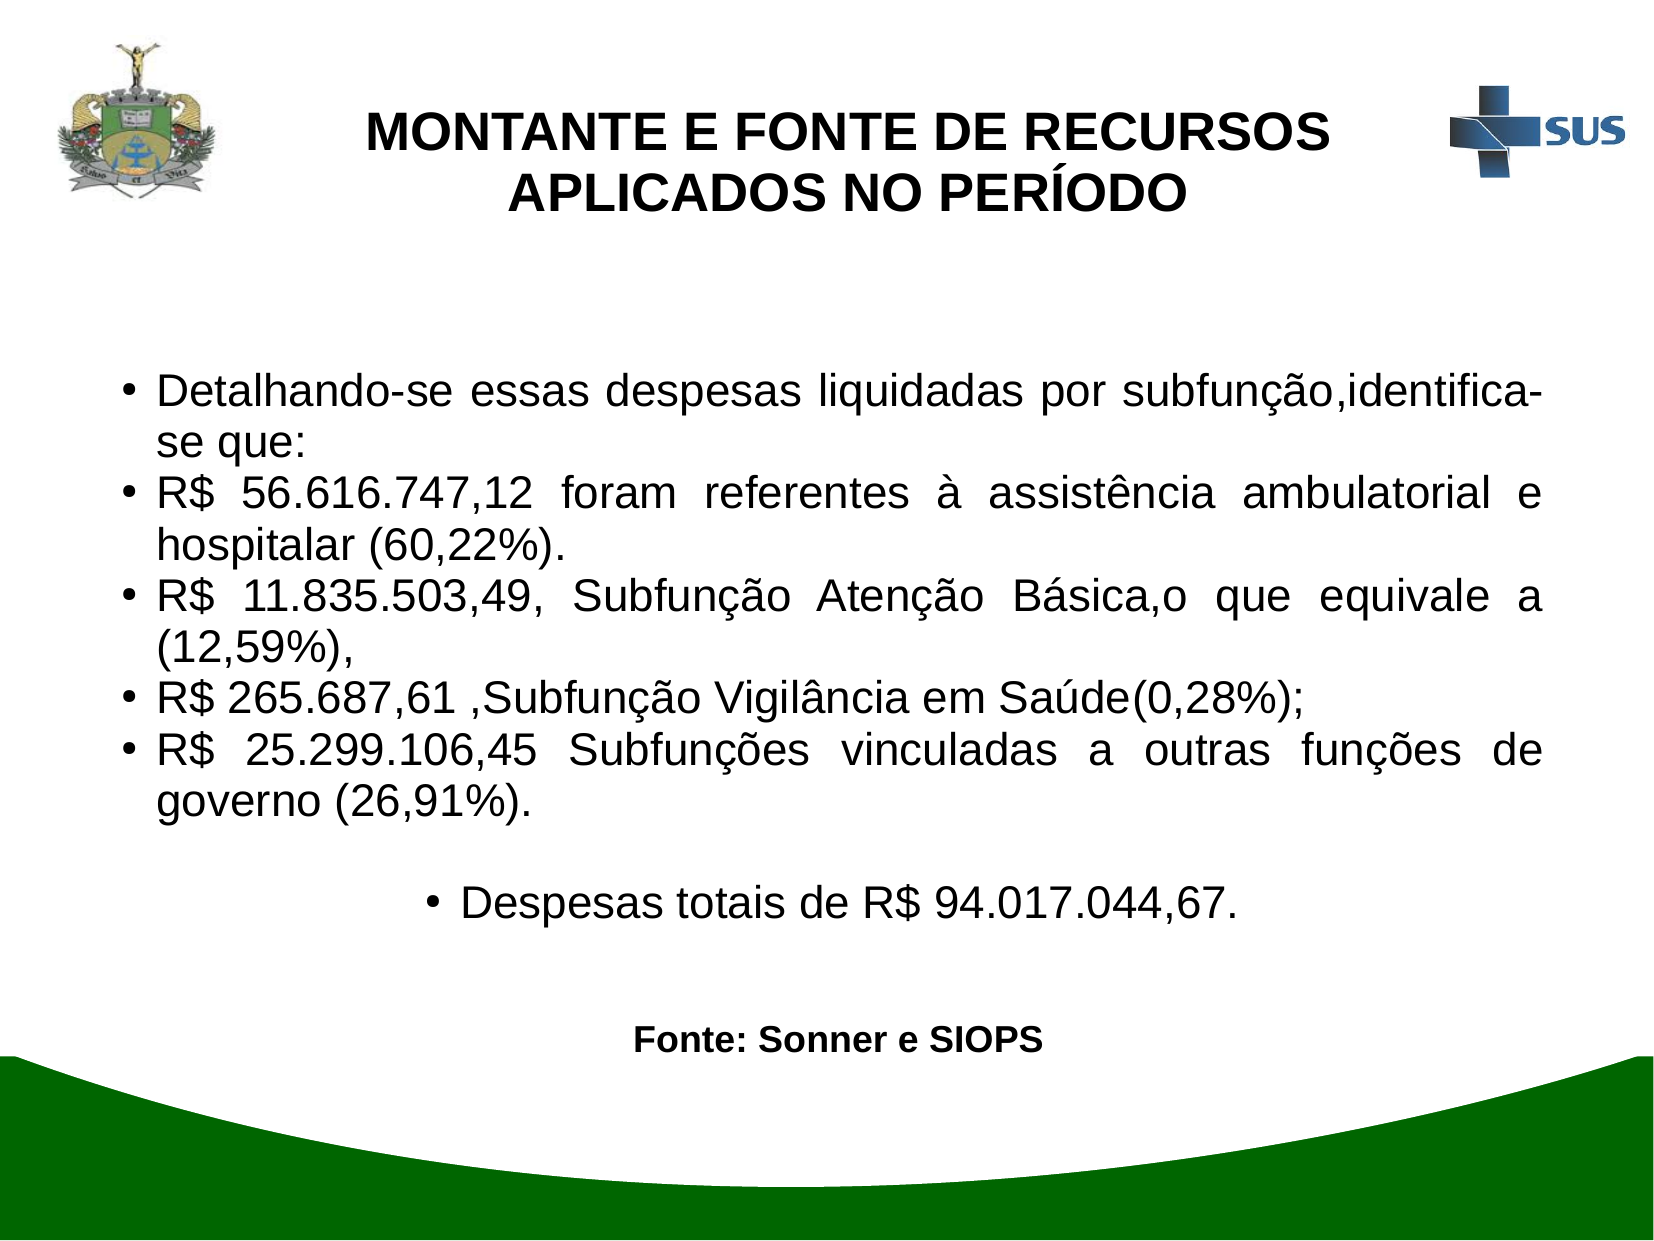

MONTANTE E FONTE DE RECURSOS APLICADOS NO PERÍODO
Detalhando-se essas despesas liquidadas por subfunção,identifica-se que:
R$ 56.616.747,12 foram referentes à assistência ambulatorial e hospitalar (60,22%).
R$ 11.835.503,49, Subfunção Atenção Básica,o que equivale a (12,59%),
R$ 265.687,61 ,Subfunção Vigilância em Saúde(0,28%);
R$ 25.299.106,45 Subfunções vinculadas a outras funções de governo (26,91%).
Despesas totais de R$ 94.017.044,67.
Fonte: Sonner e SIOPS